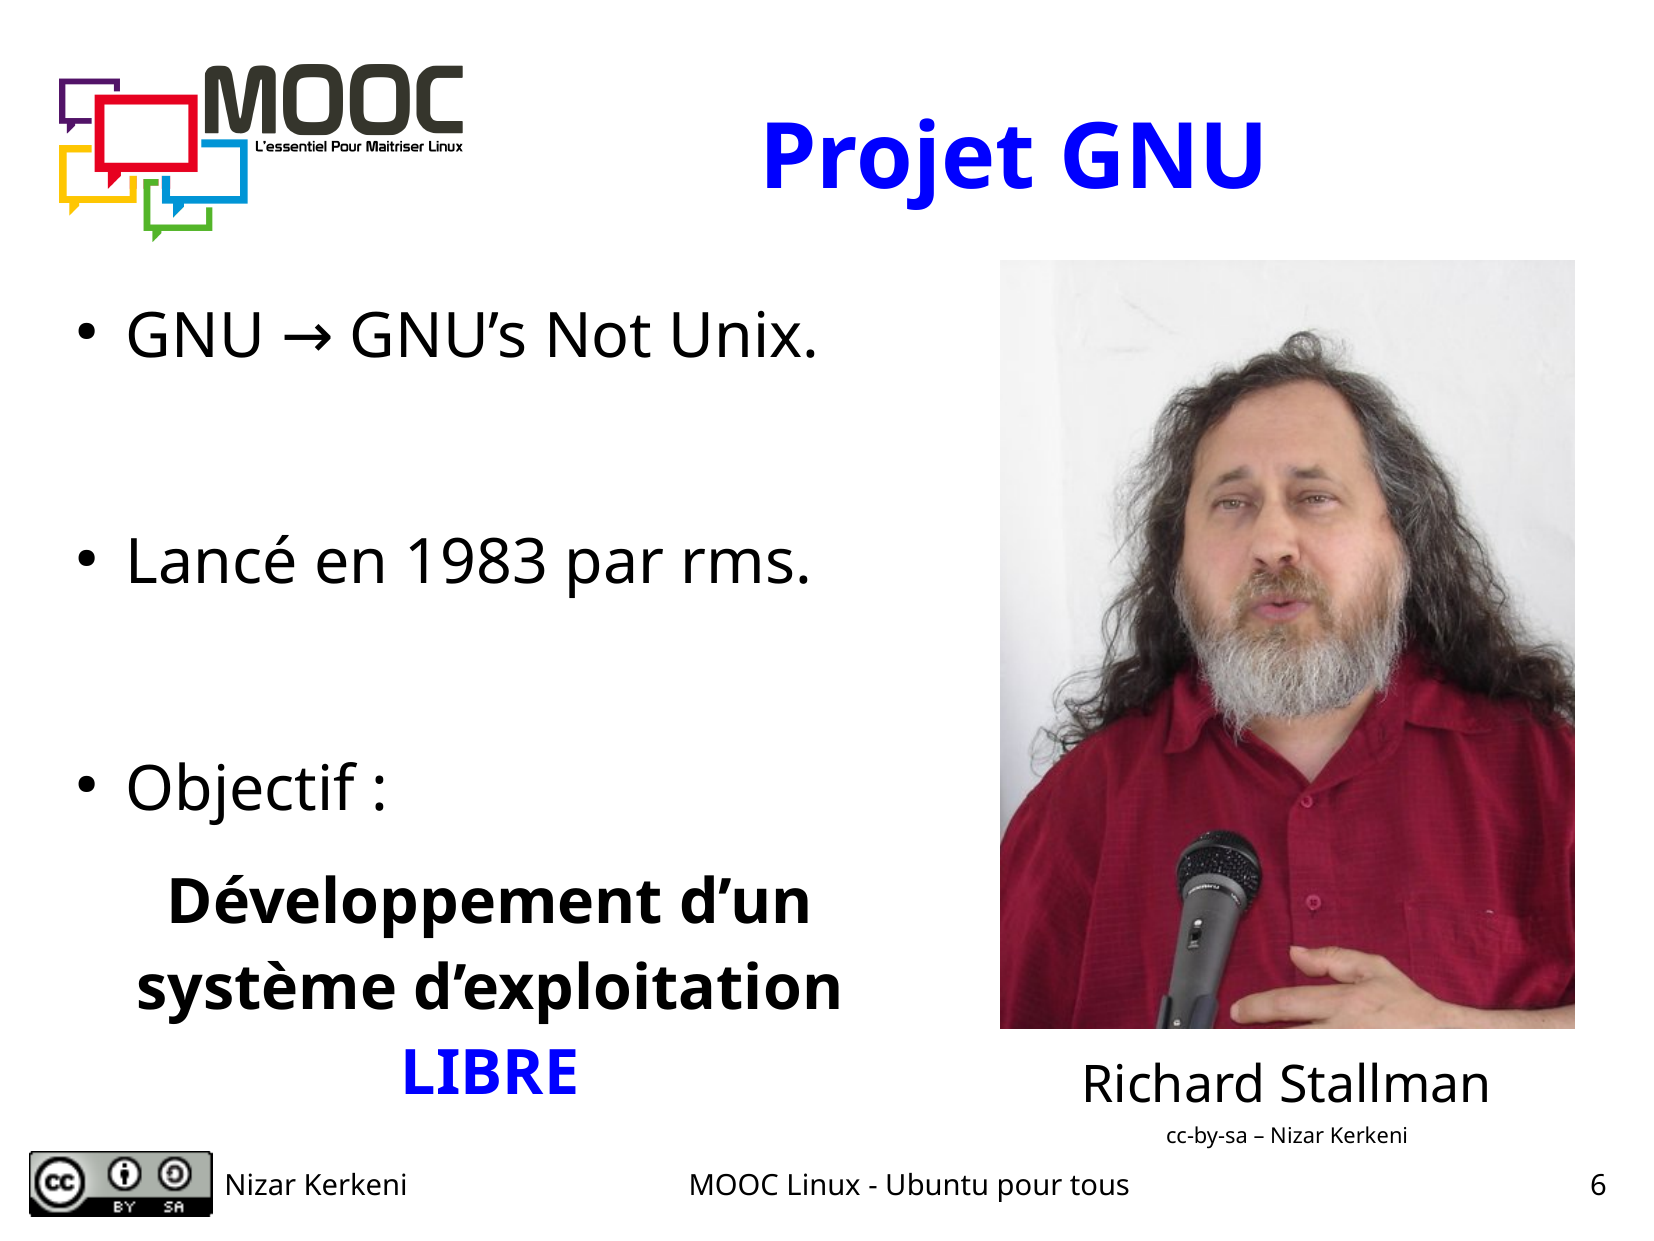

# Projet GNU
GNU → GNU’s Not Unix.
Lancé en 1983 par rms.
Objectif :
Développement d’un système d’exploitation LIBRE
Richard Stallman
cc-by-sa – Nizar Kerkeni
MOOC Linux - Ubuntu pour tous
6